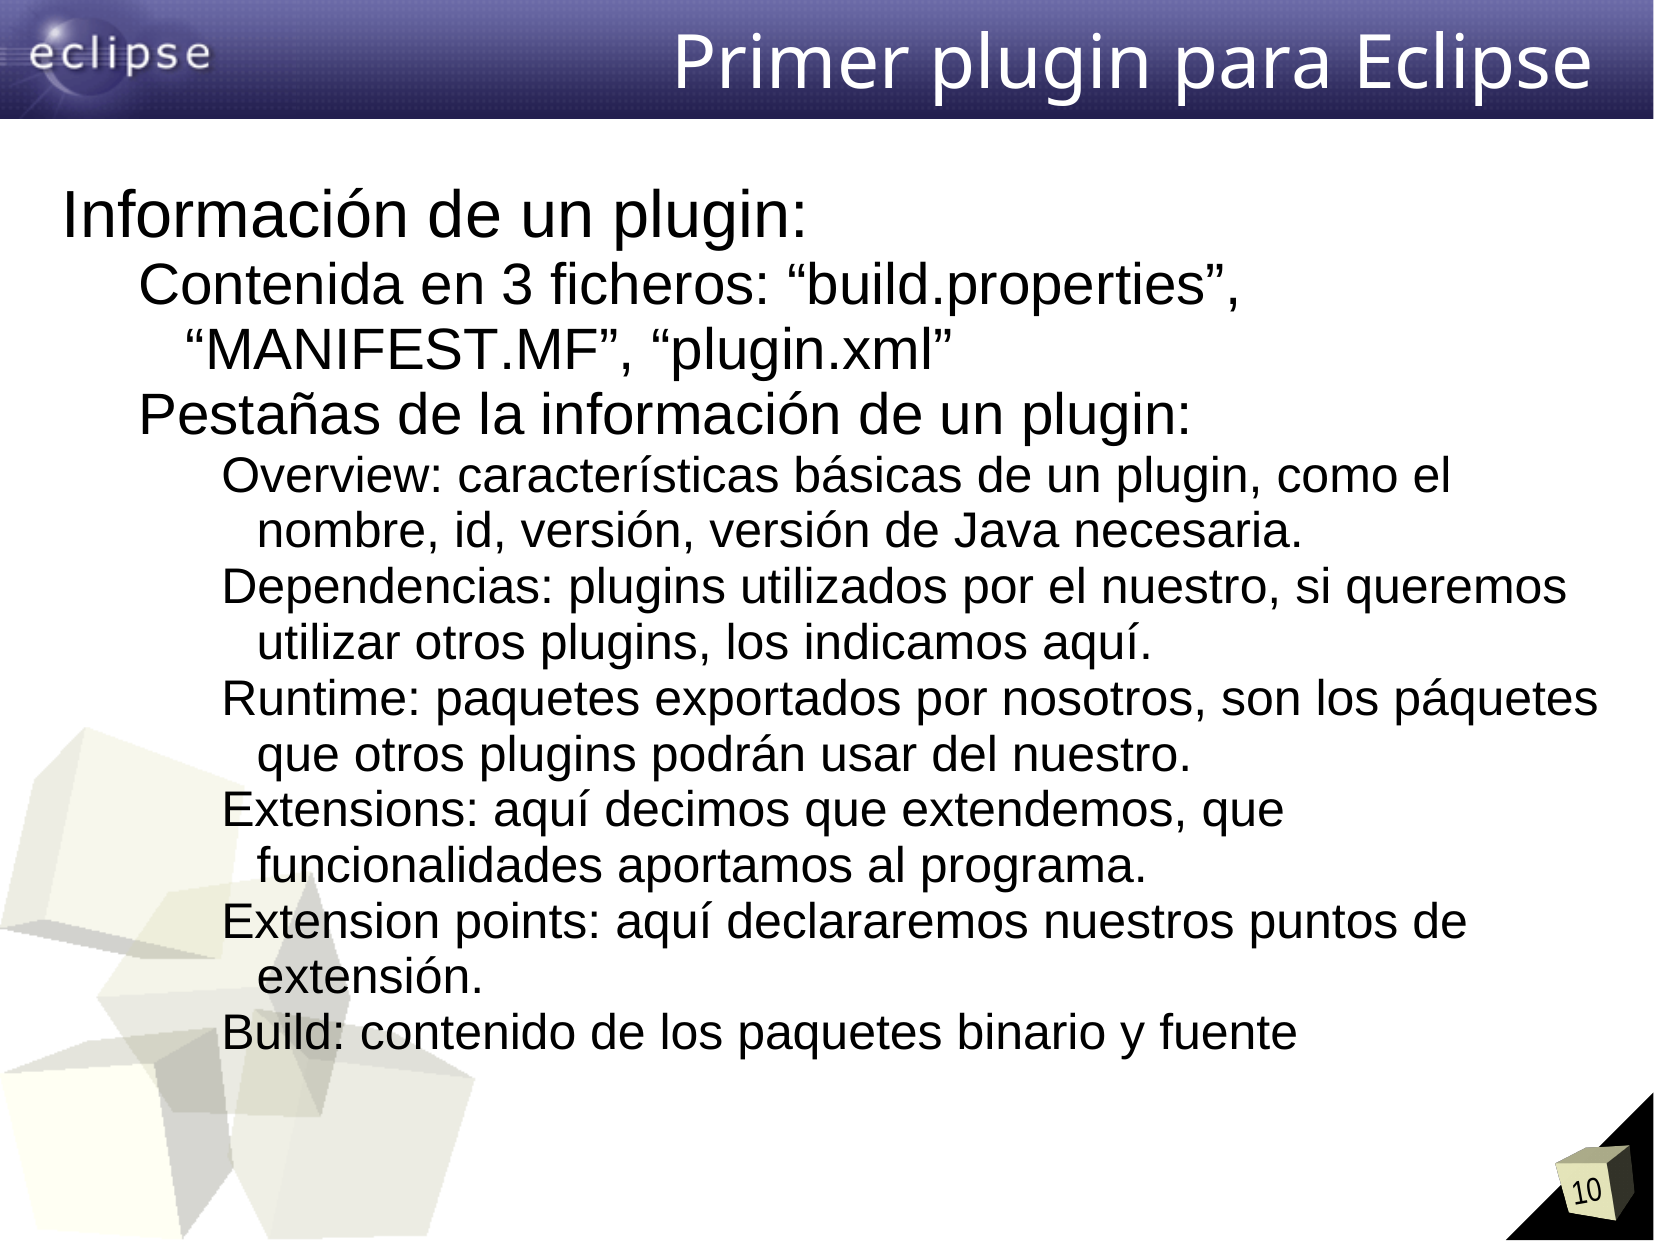

# Primer plugin para Eclipse
Información de un plugin:
Contenida en 3 ficheros: “build.properties”, “MANIFEST.MF”, “plugin.xml”
Pestañas de la información de un plugin:
Overview: características básicas de un plugin, como el nombre, id, versión, versión de Java necesaria.
Dependencias: plugins utilizados por el nuestro, si queremos utilizar otros plugins, los indicamos aquí.
Runtime: paquetes exportados por nosotros, son los páquetes que otros plugins podrán usar del nuestro.
Extensions: aquí decimos que extendemos, que funcionalidades aportamos al programa.
Extension points: aquí declararemos nuestros puntos de extensión.
Build: contenido de los paquetes binario y fuente